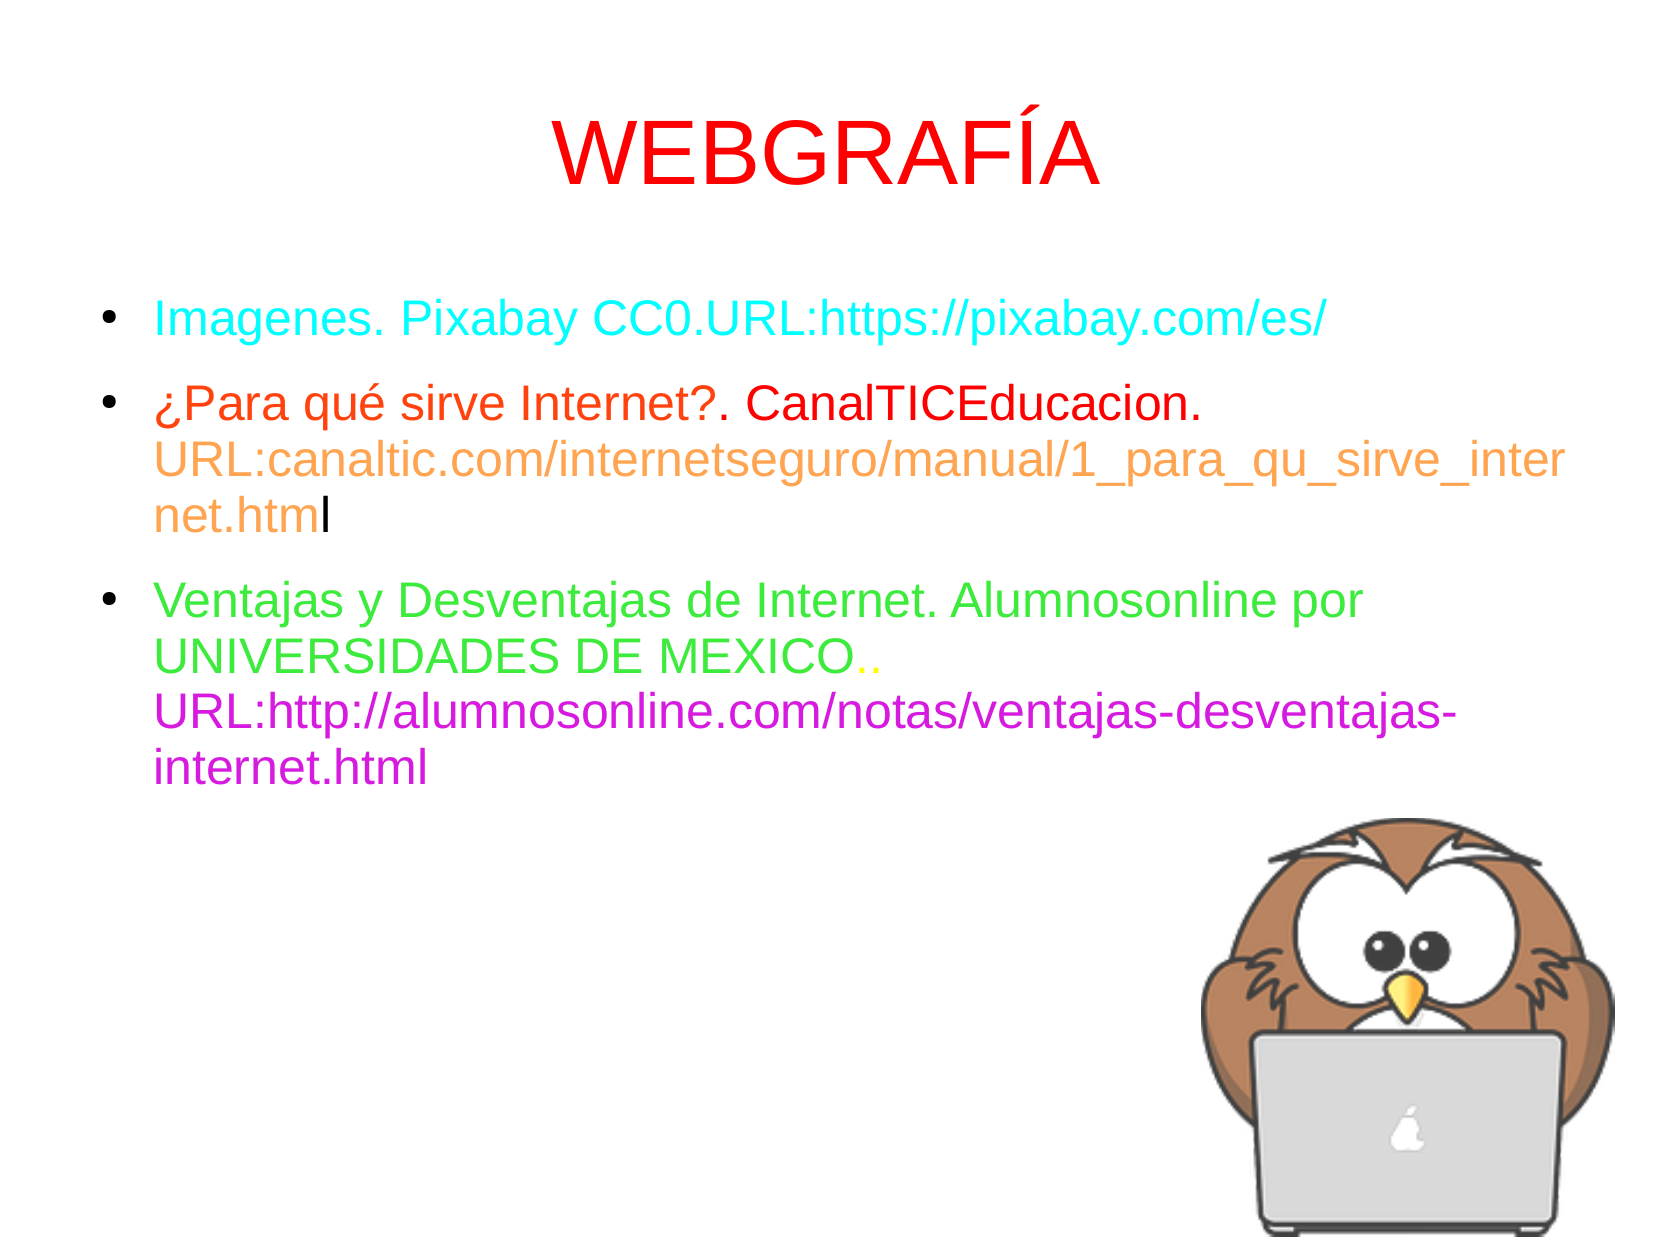

# WEBGRAFÍA
Imagenes. Pixabay CC0.URL:https://pixabay.com/es/
¿Para qué sirve Internet?. CanalTICEducacion. URL:canaltic.com/internetseguro/manual/1_para_qu_sirve_internet.html
Ventajas y Desventajas de Internet. Alumnosonline por UNIVERSIDADES DE MEXICO.. URL:http://alumnosonline.com/notas/ventajas-desventajas-internet.html